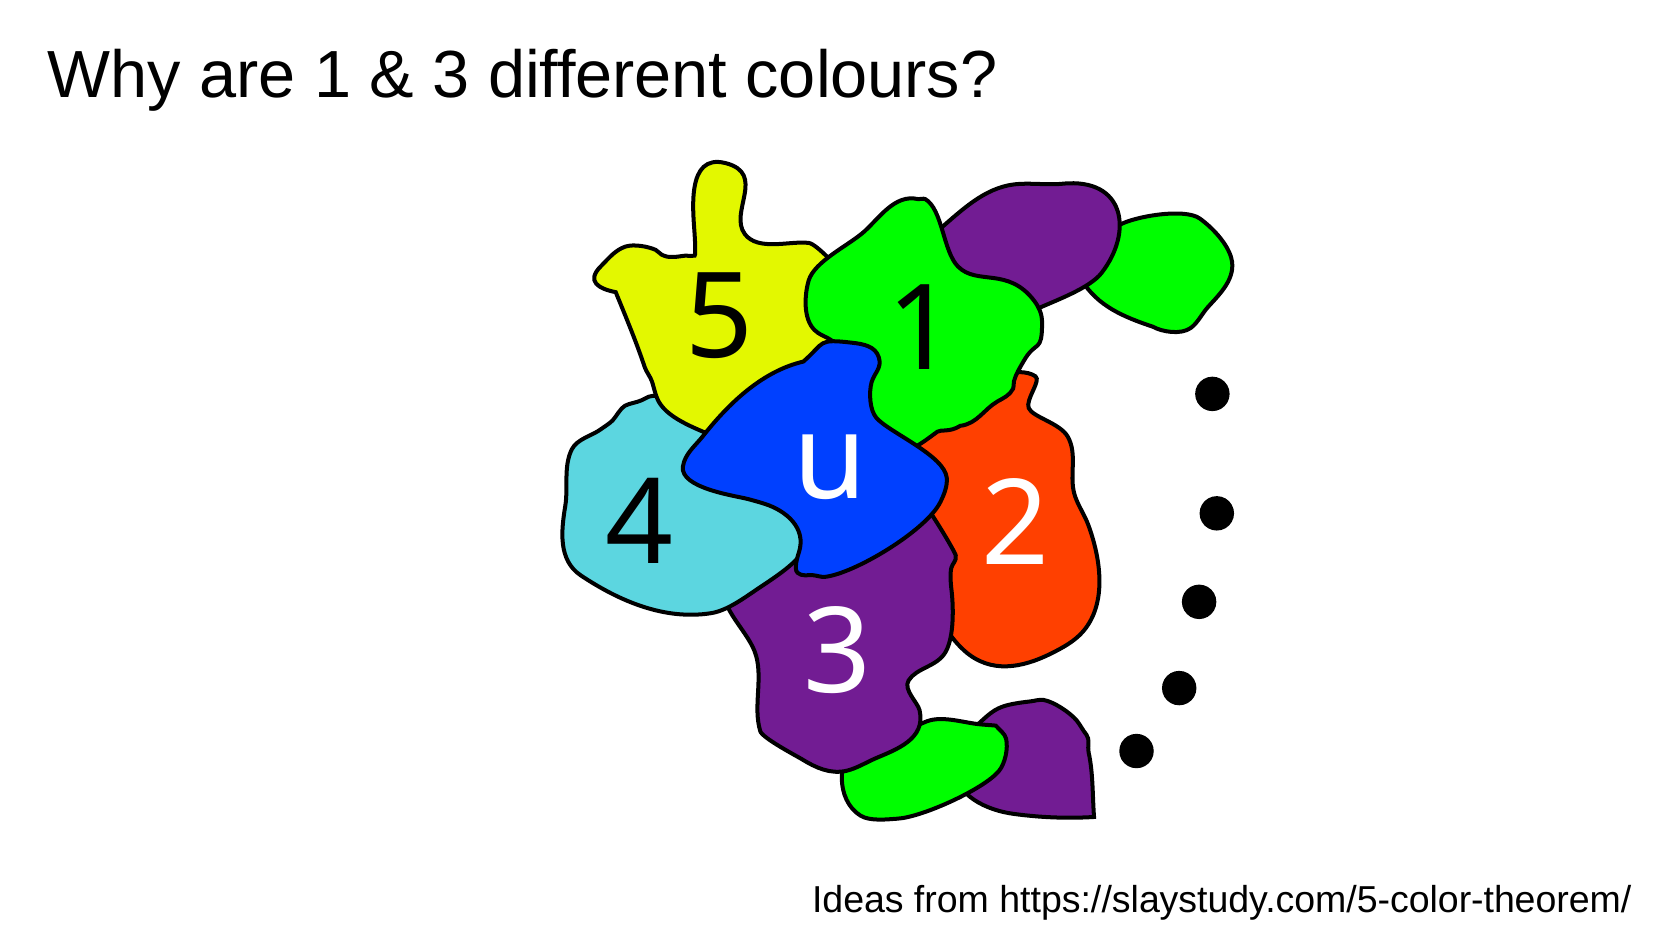

Why are 1 & 3 different colours?
Ideas from https://slaystudy.com/5-color-theorem/